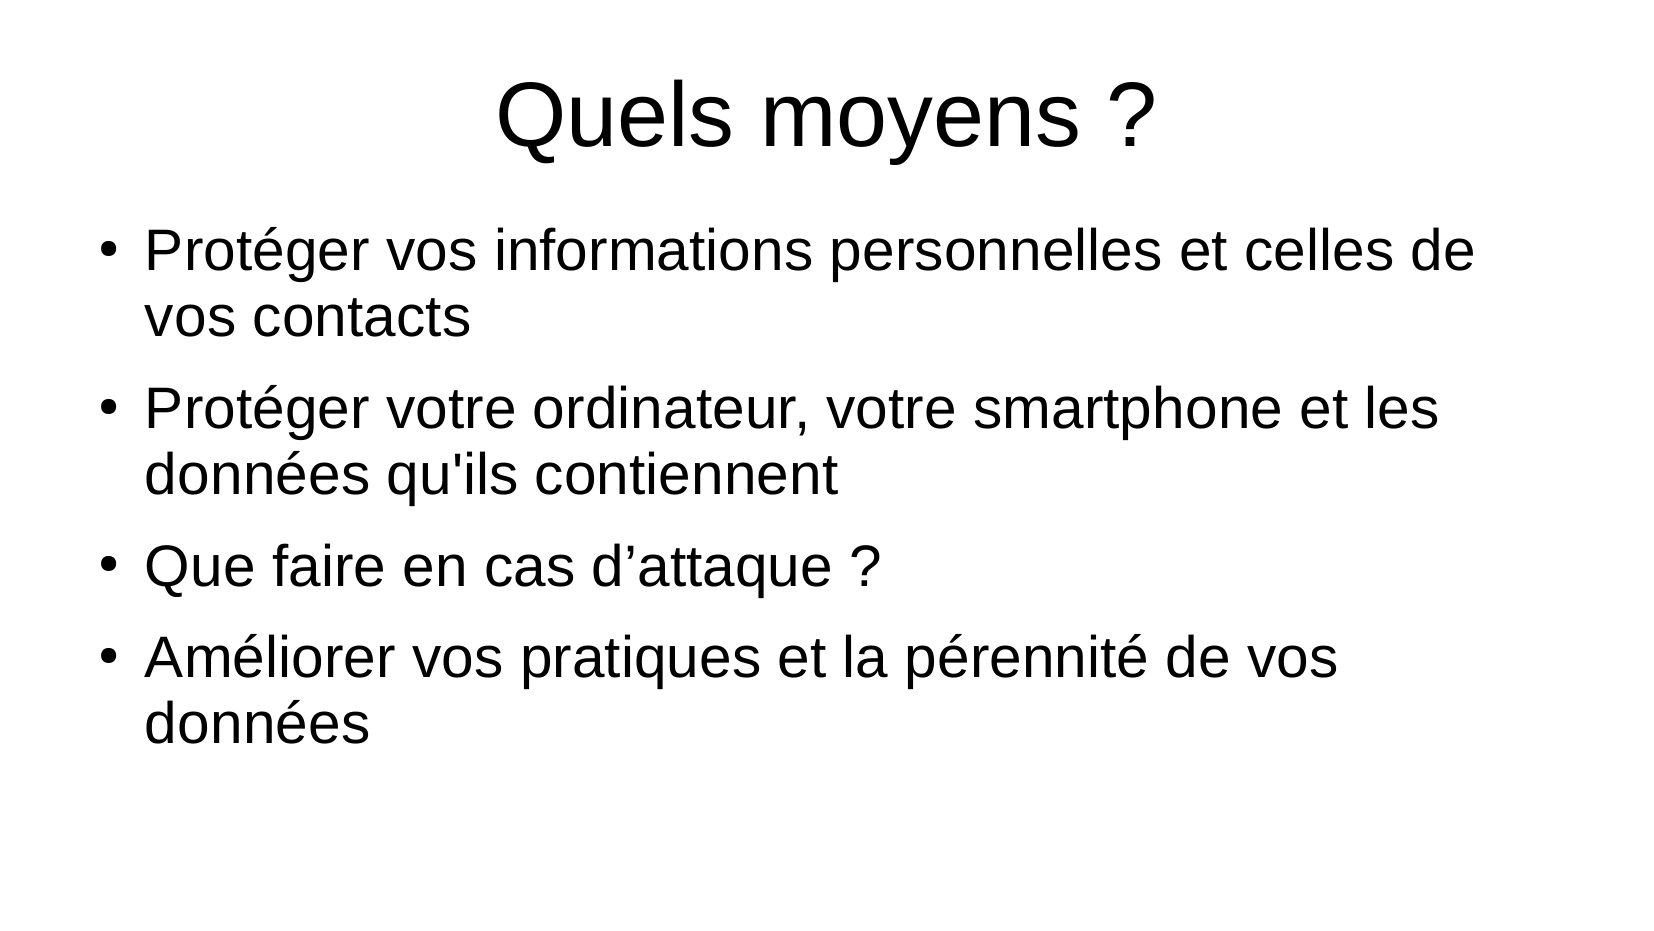

# Quels moyens ?
Protéger vos informations personnelles et celles de vos contacts
Protéger votre ordinateur, votre smartphone et les données qu'ils contiennent
Que faire en cas d’attaque ?
Améliorer vos pratiques et la pérennité de vos données